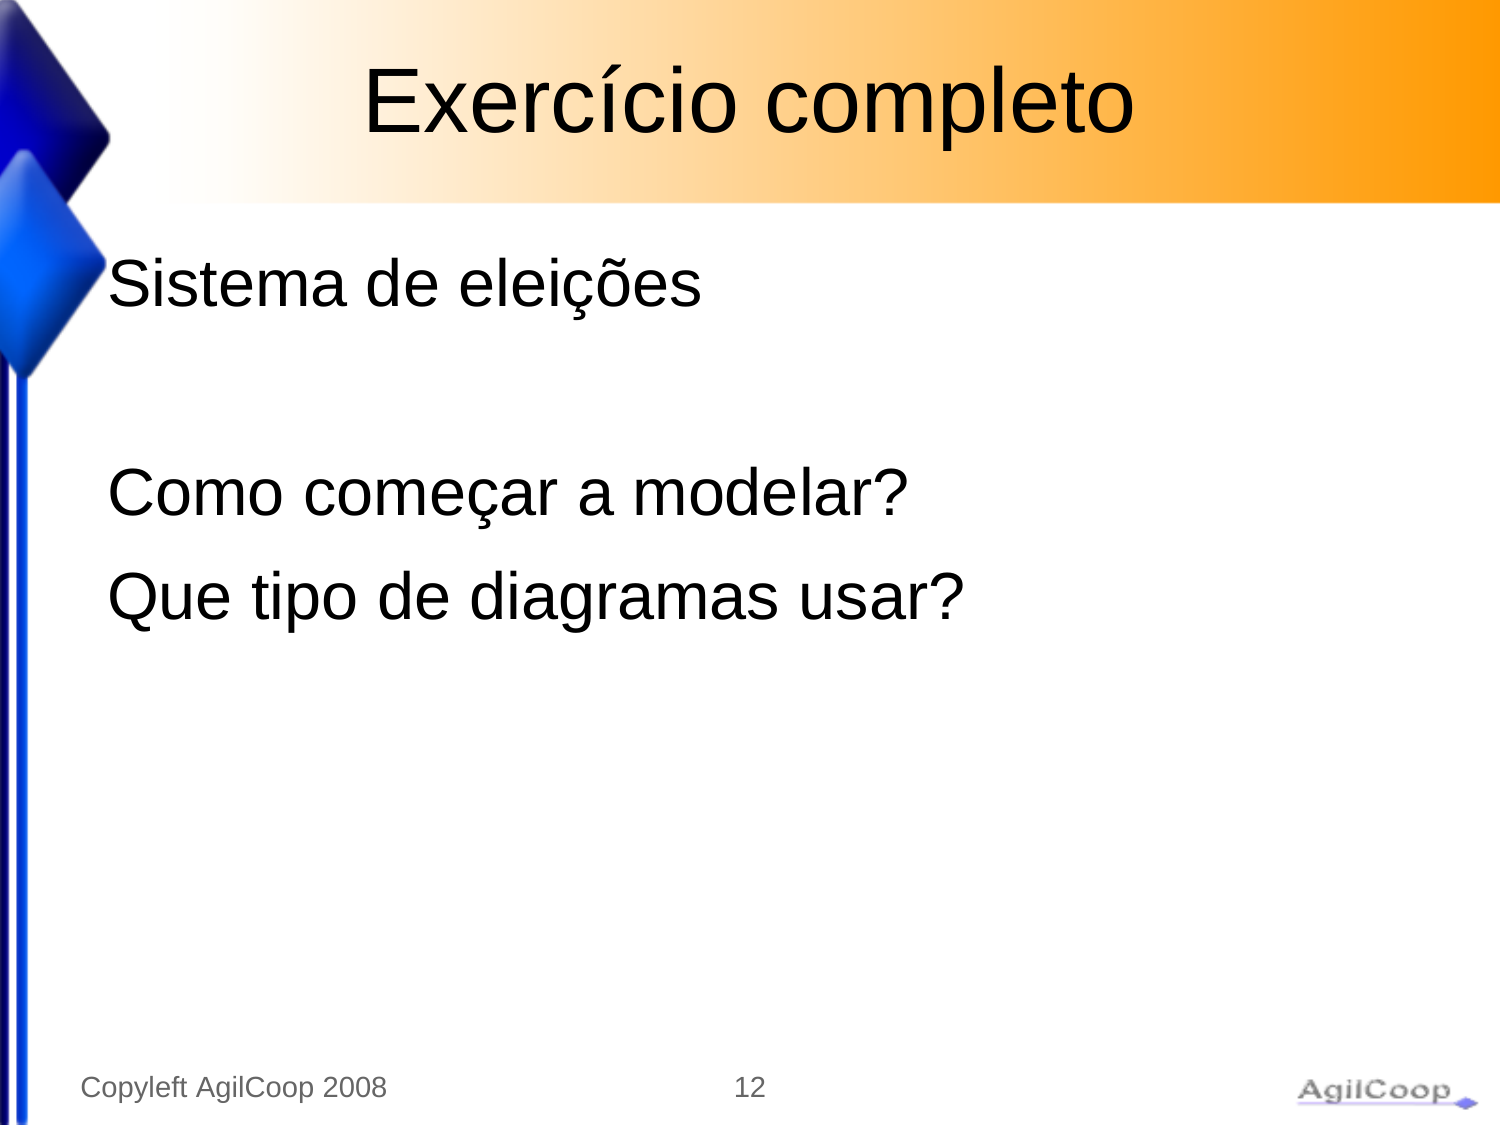

# Exercício completo
Sistema de eleições
Como começar a modelar?
Que tipo de diagramas usar?
Copyleft AgilCoop 2008
12